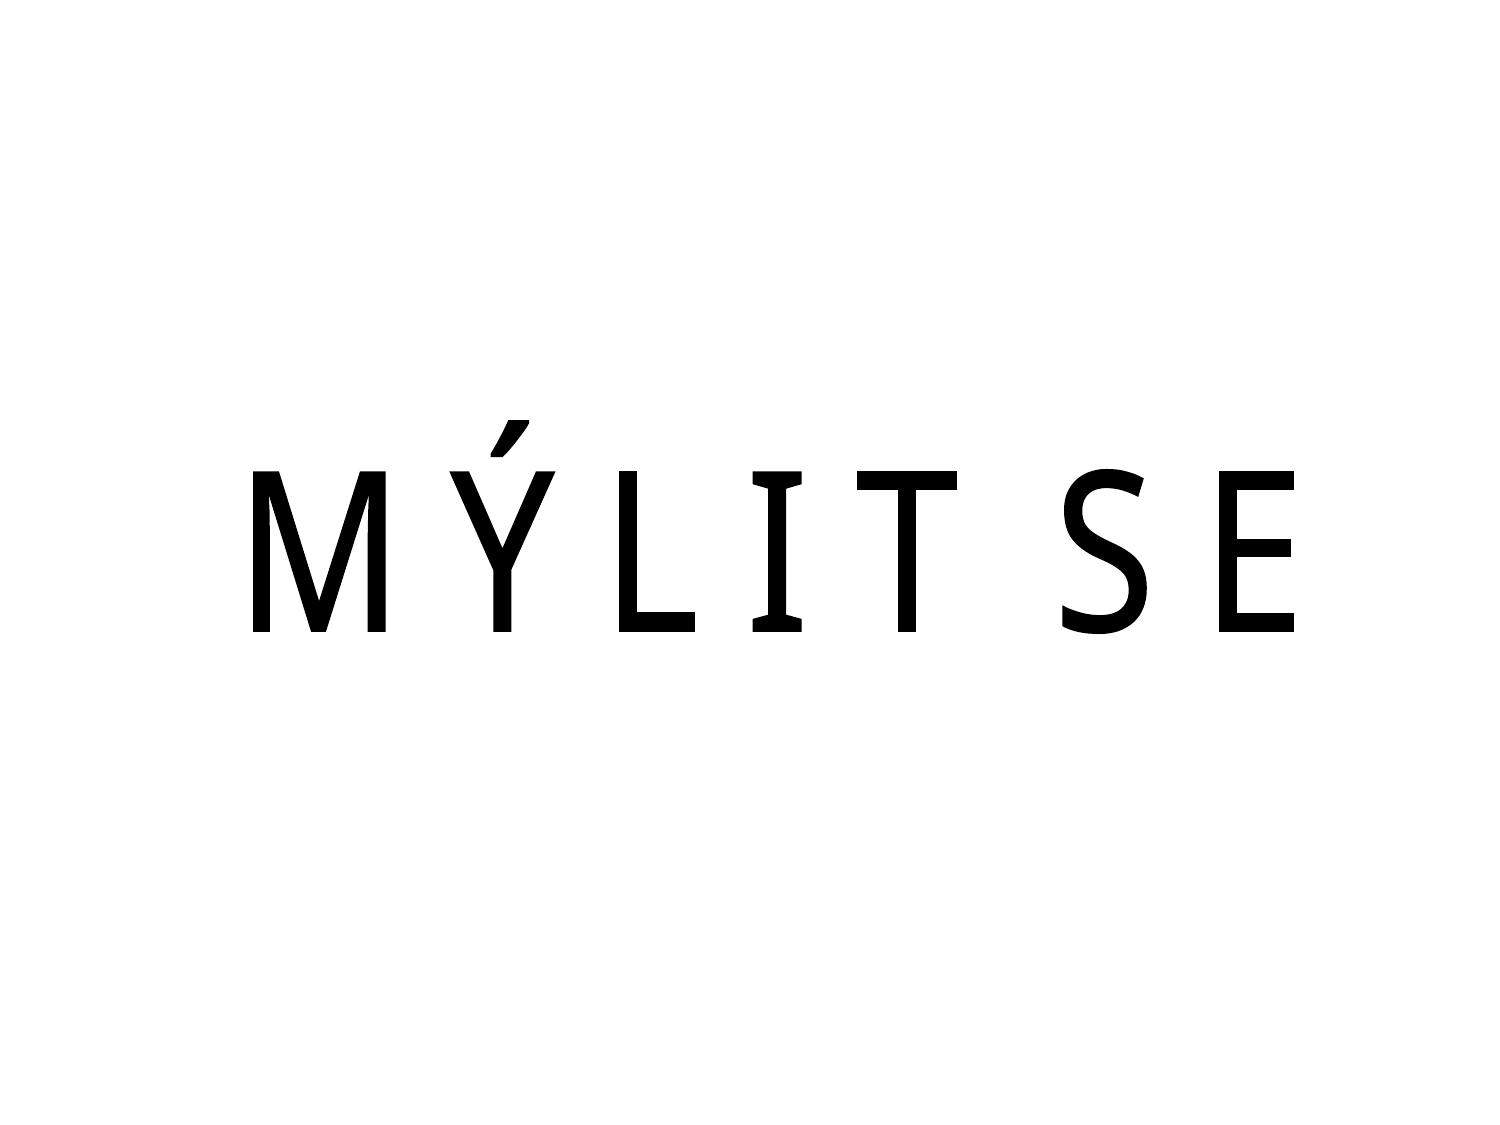

M Ý L I T S E